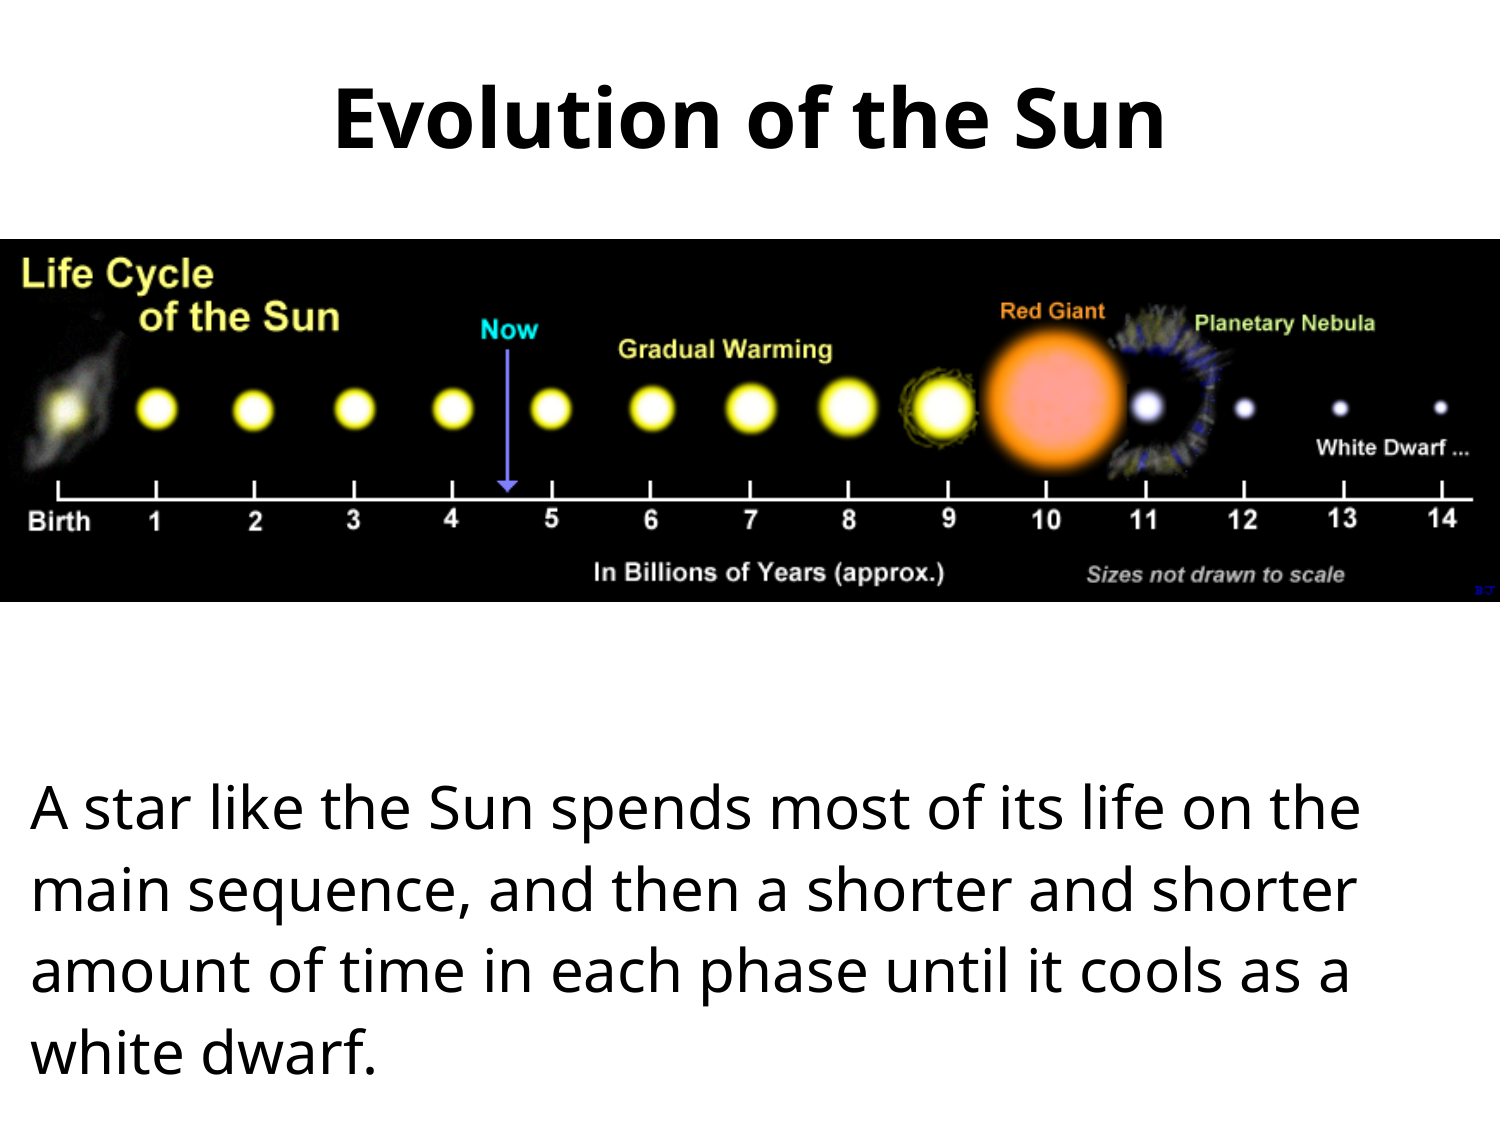

# Evolution of the Sun
A star like the Sun spends most of its life on the main sequence, and then a shorter and shorter amount of time in each phase until it cools as a white dwarf.